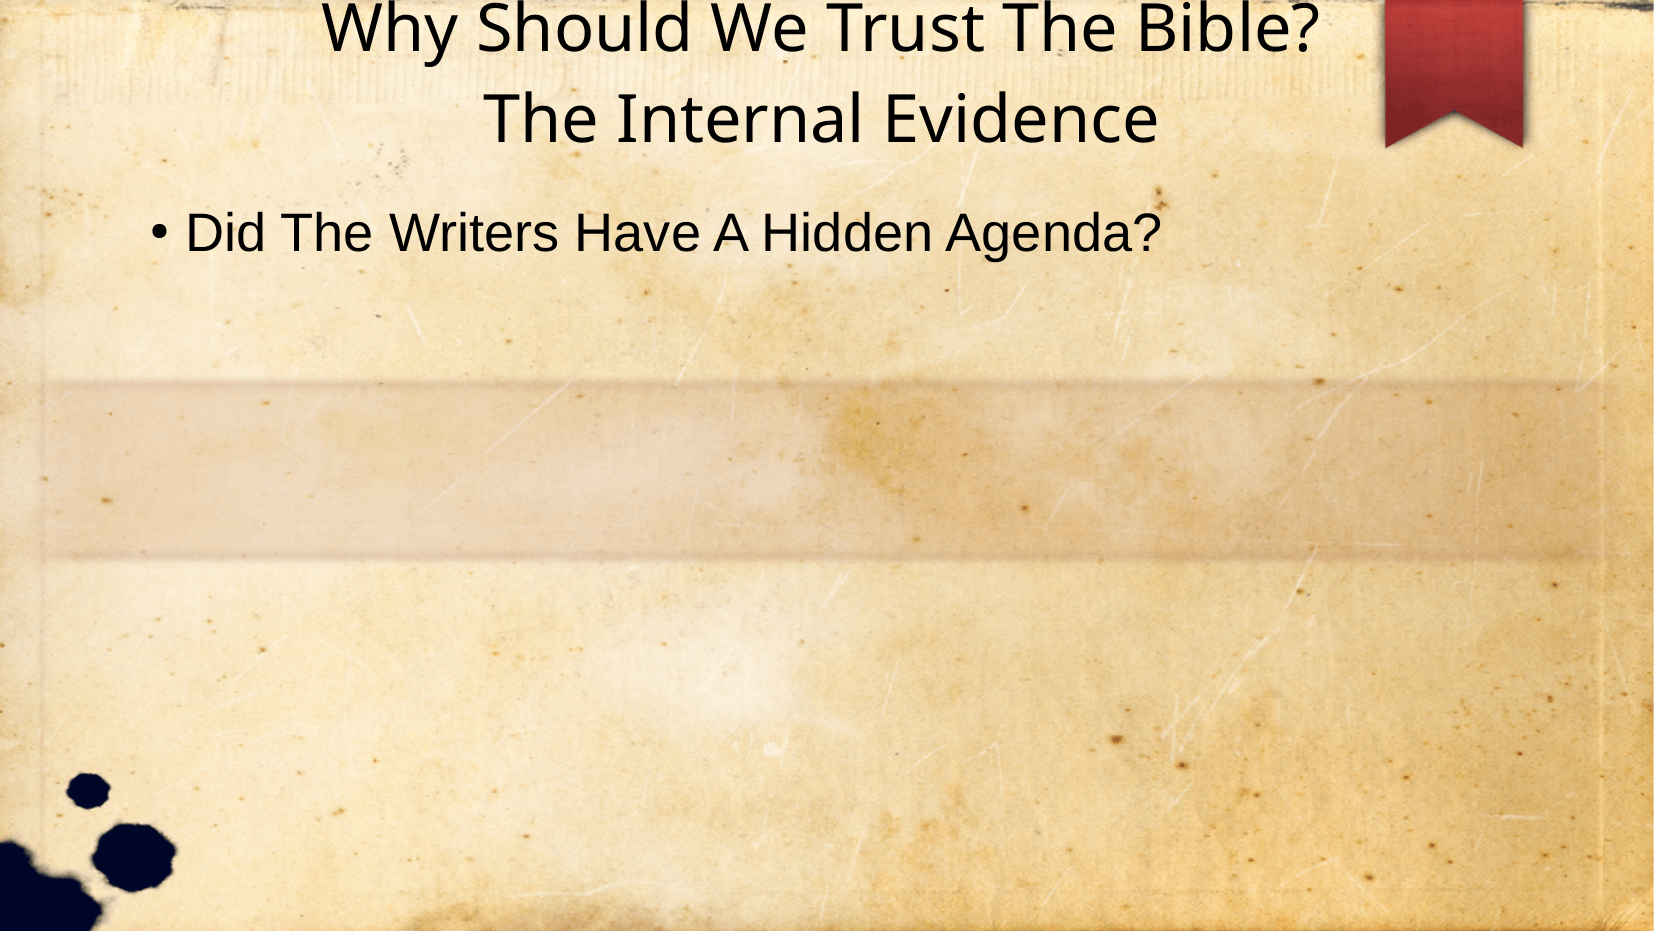

# Why Should We Trust The Bible? The Internal Evidence
Did The Writers Have A Hidden Agenda?